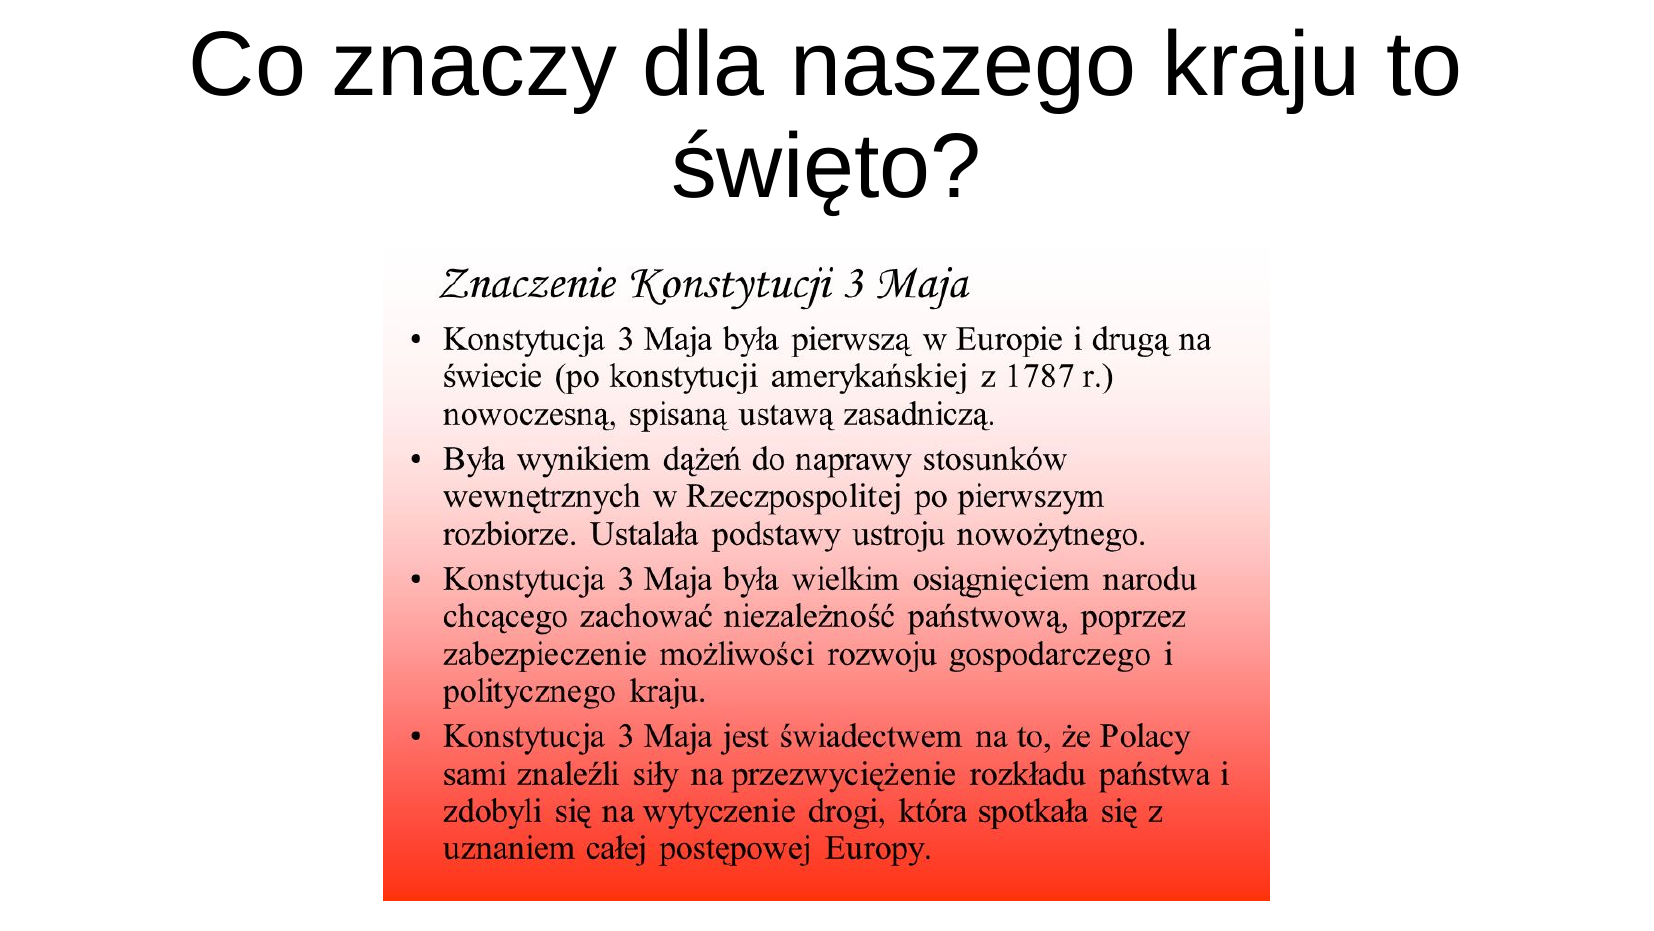

# Co znaczy dla naszego kraju to święto?